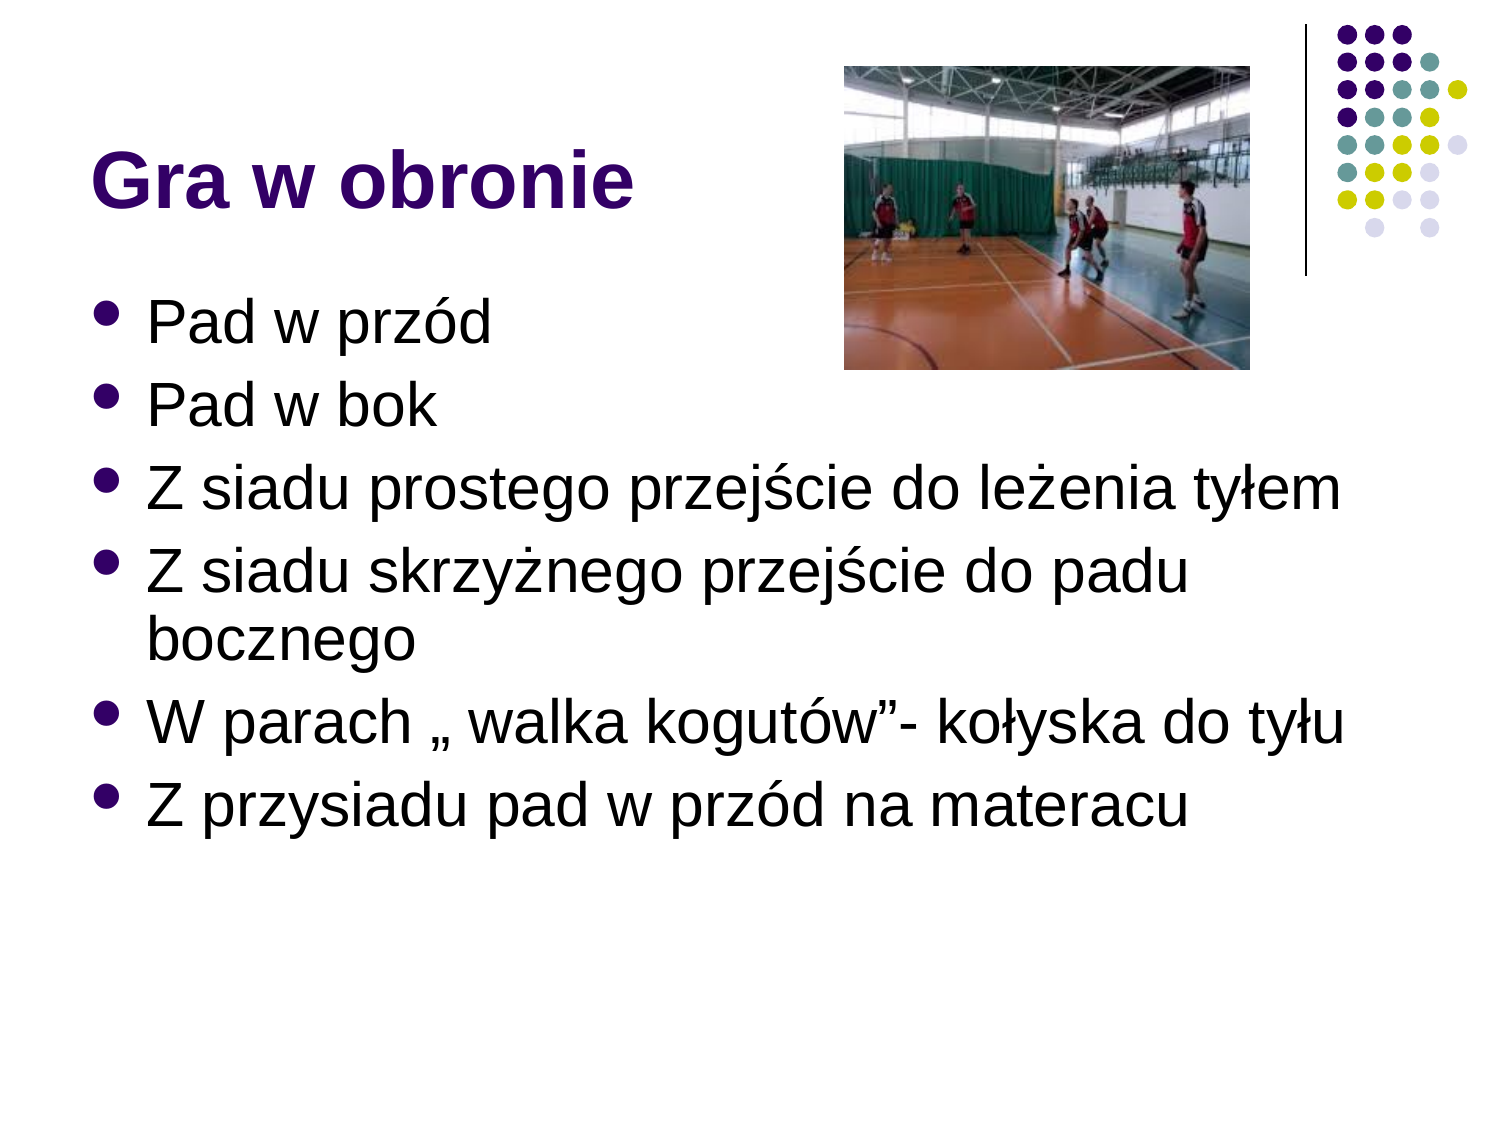

# Gra w obronie
Pad w przód
Pad w bok
Z siadu prostego przejście do leżenia tyłem
Z siadu skrzyżnego przejście do padu bocznego
W parach „ walka kogutów”- kołyska do tyłu
Z przysiadu pad w przód na materacu